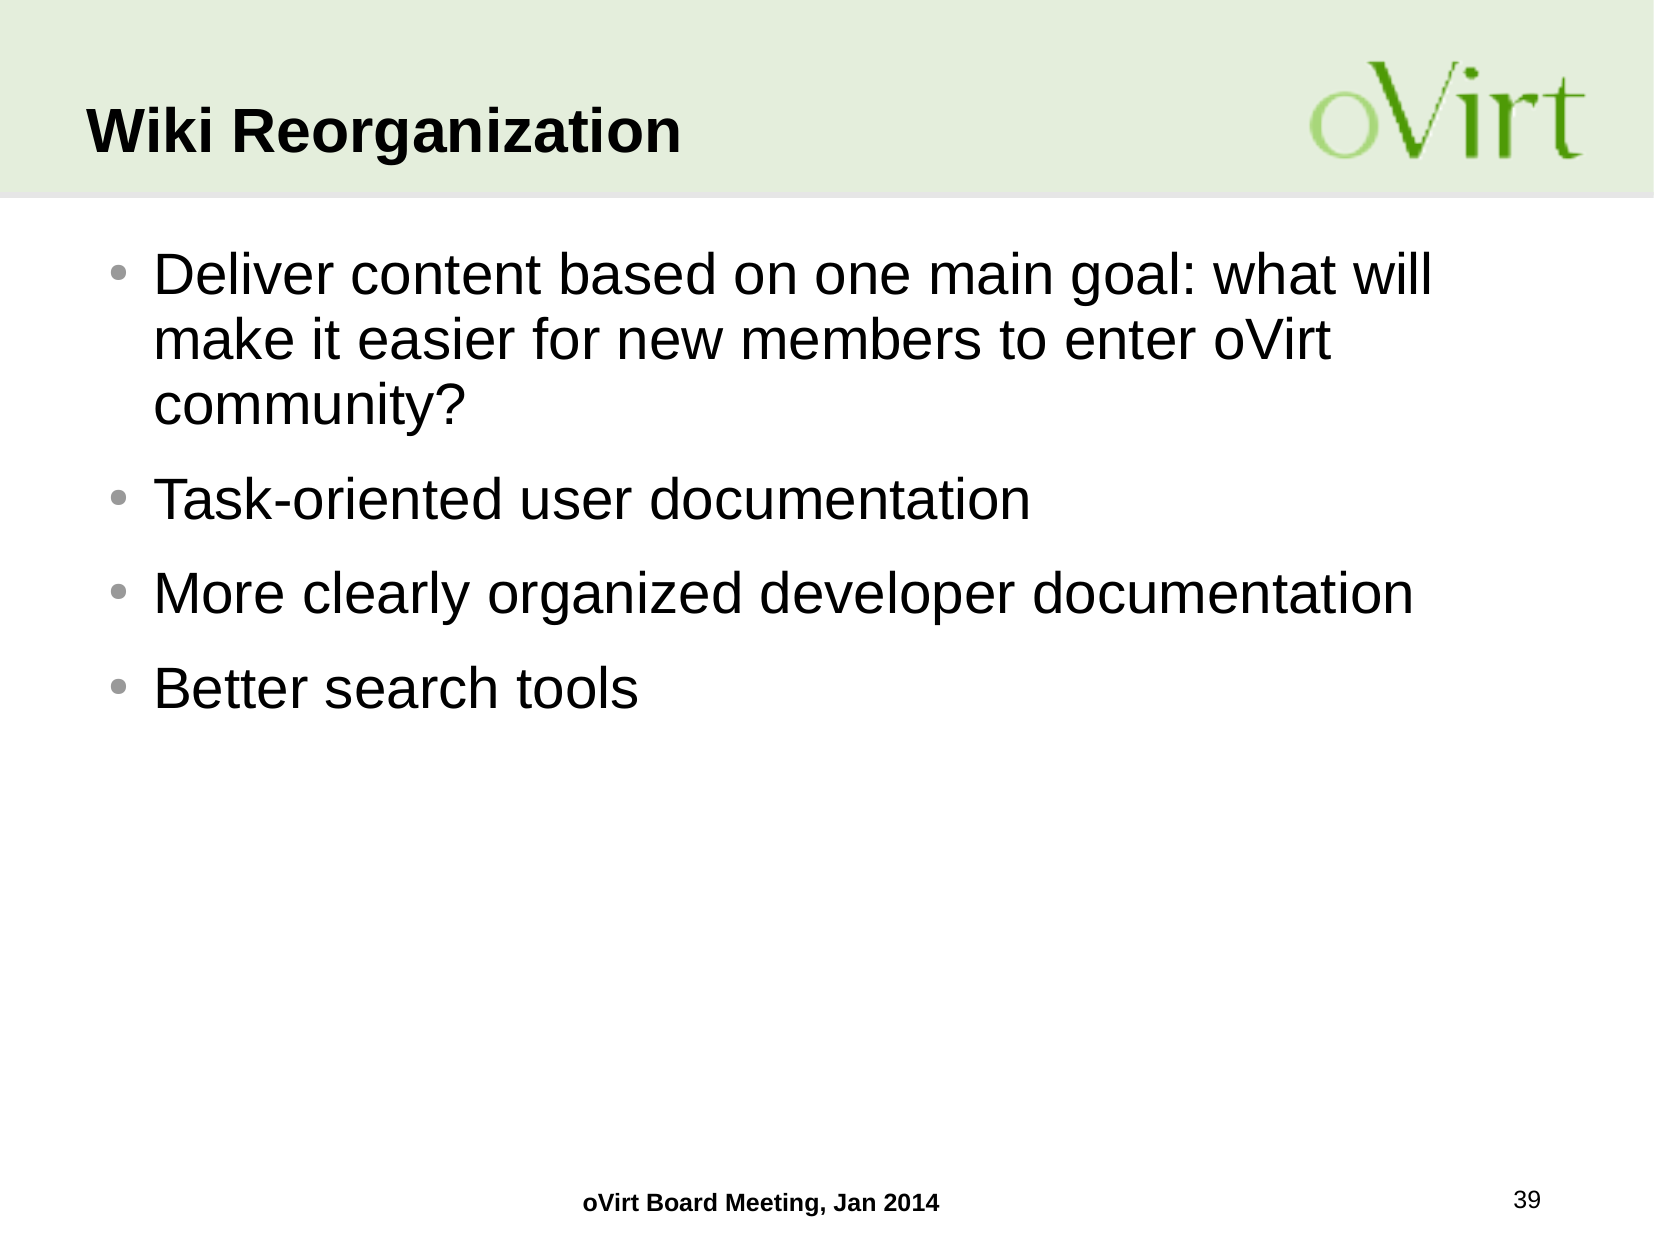

# Wiki Reorganization
Deliver content based on one main goal: what will make it easier for new members to enter oVirt community?
Task-oriented user documentation
More clearly organized developer documentation
Better search tools